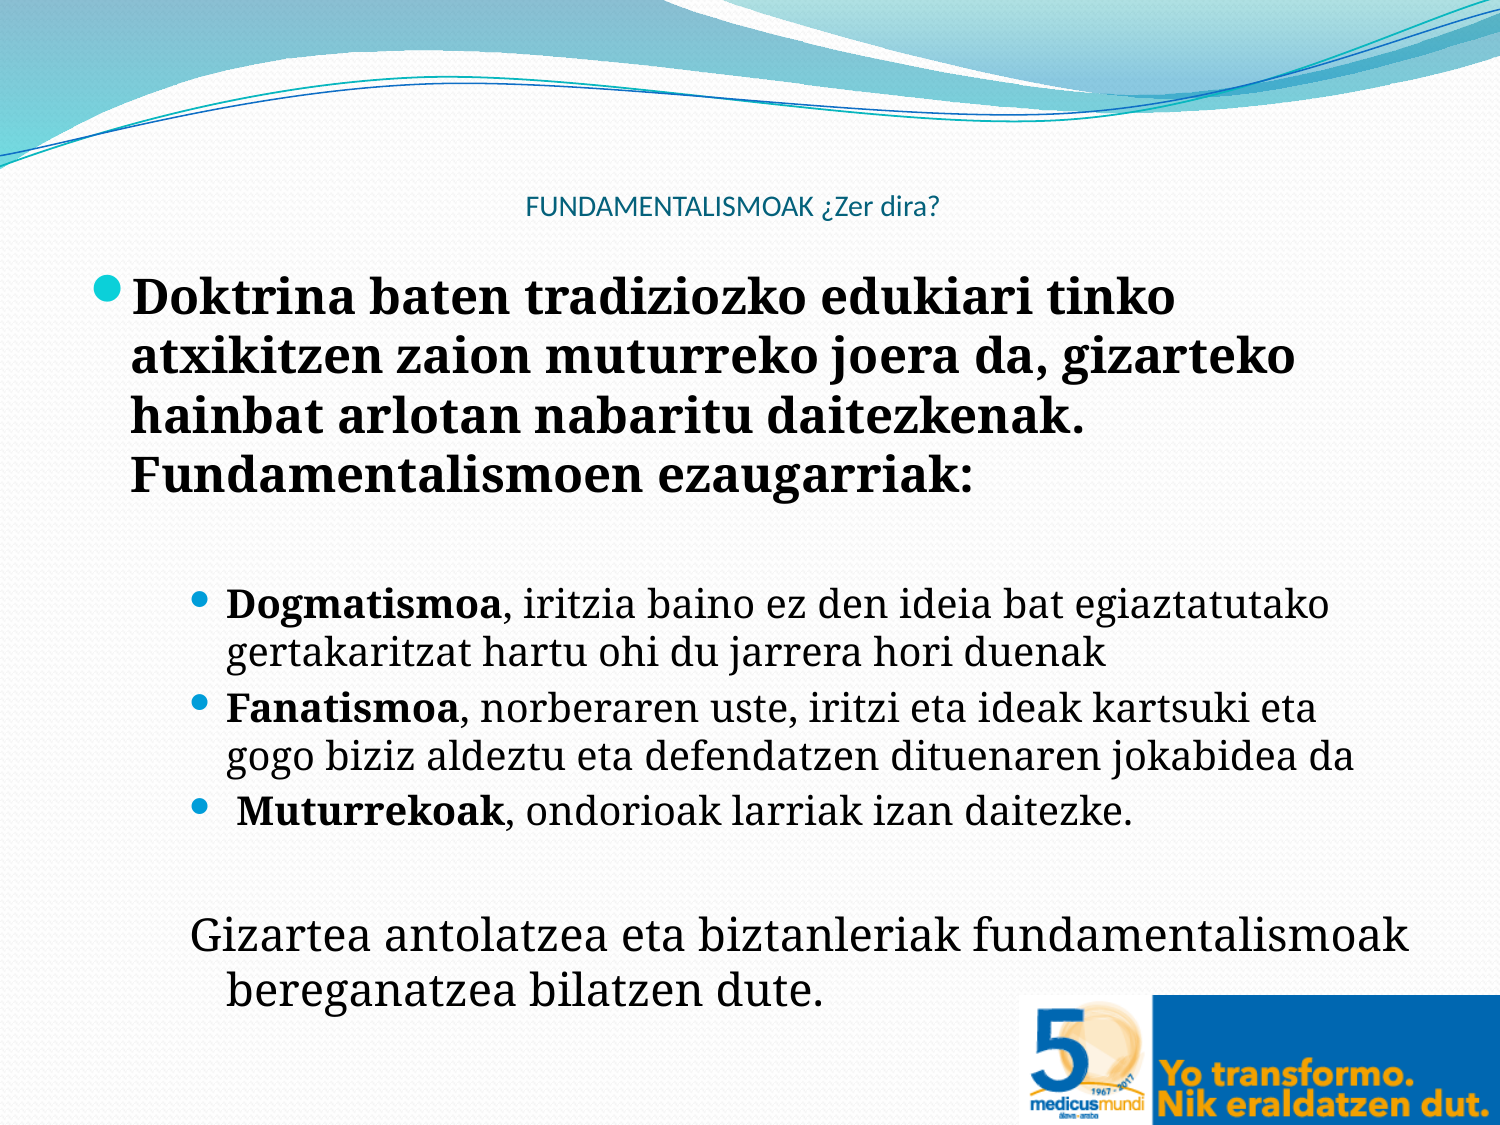

# FUNDAMENTALISMOAK ¿Zer dira?
Doktrina baten tradiziozko edukiari tinko atxikitzen zaion muturreko joera da, gizarteko hainbat arlotan nabaritu daitezkenak. Fundamentalismoen ezaugarriak:
Dogmatismoa, iritzia baino ez den ideia bat egiaztatutako gertakaritzat hartu ohi du jarrera hori duenak
Fanatismoa, norberaren uste, iritzi eta ideak kartsuki eta gogo biziz aldeztu eta defendatzen dituenaren jokabidea da
 Muturrekoak, ondorioak larriak izan daitezke.
Gizartea antolatzea eta biztanleriak fundamentalismoak bereganatzea bilatzen dute.